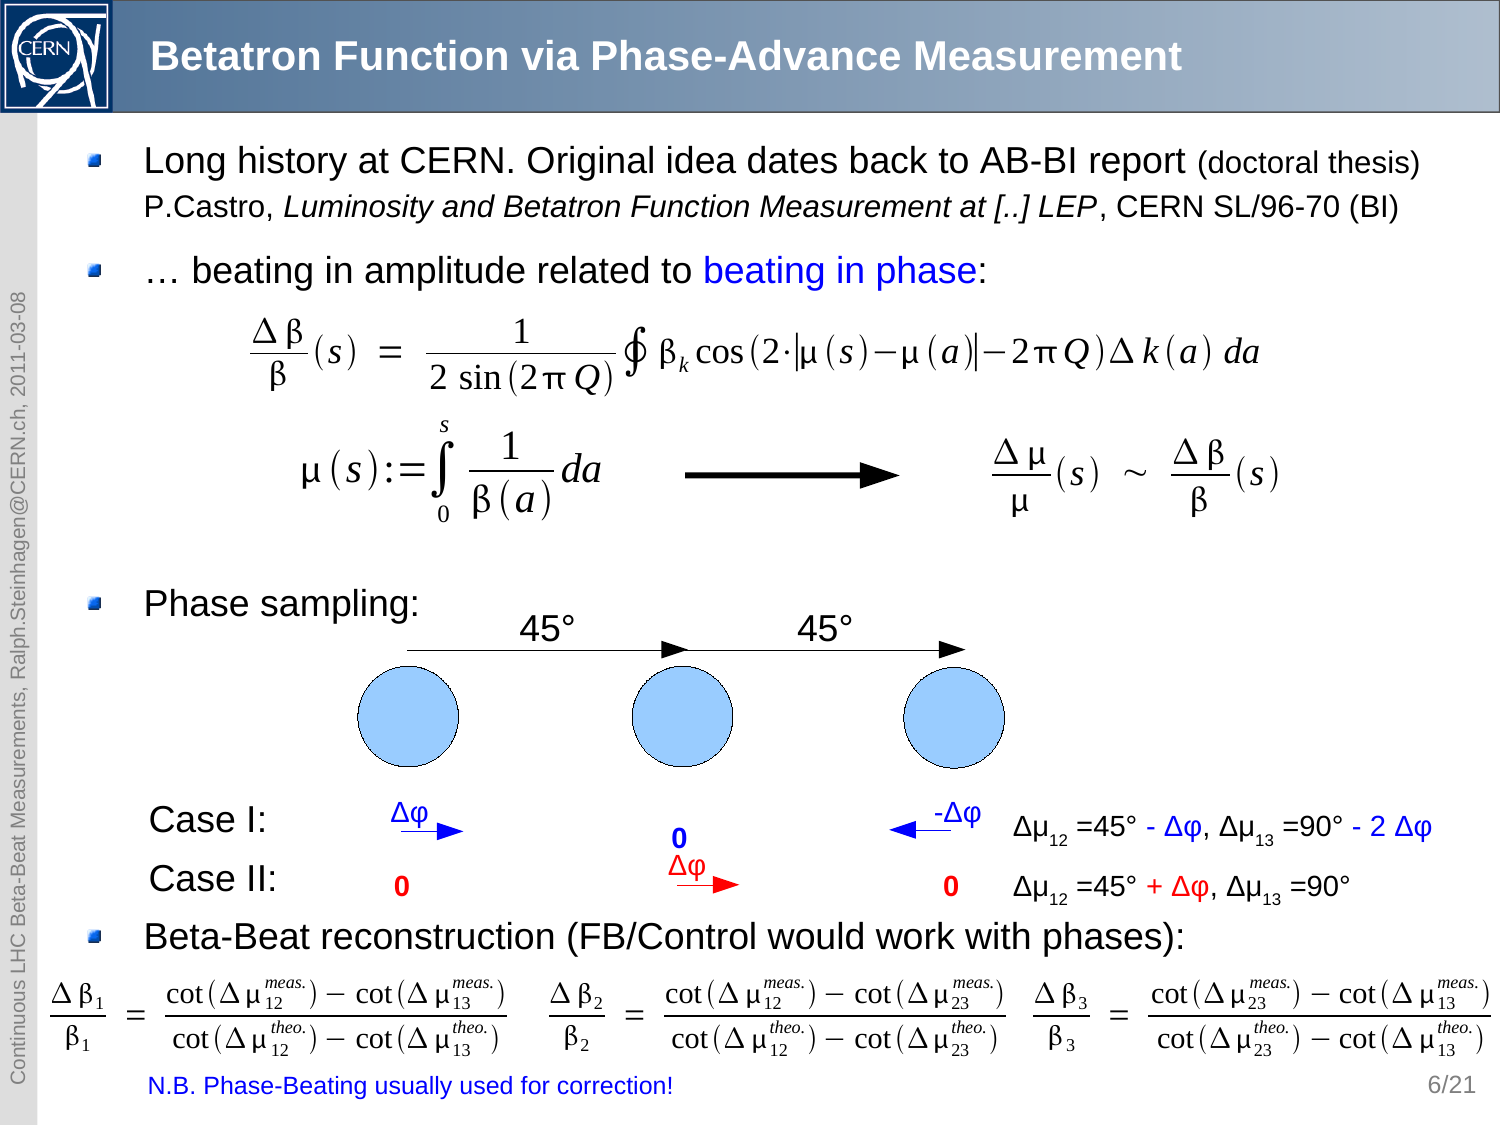

# Betatron Function via Phase-Advance Measurement
Long history at CERN. Original idea dates back to AB-BI report (doctoral thesis) 	P.Castro, Luminosity and Betatron Function Measurement at [..] LEP, CERN SL/96-70 (BI)
… beating in amplitude related to beating in phase:
Phase sampling:
Beta-Beat reconstruction (FB/Control would work with phases):
45°
45°
Δφ
-Δφ
Case I:
Δμ12 =45° - Δφ, Δμ13 =90° - 2 Δφ
0
Δφ
Case II:
0
0
Δμ12 =45° + Δφ, Δμ13 =90°
N.B. Phase-Beating usually used for correction!